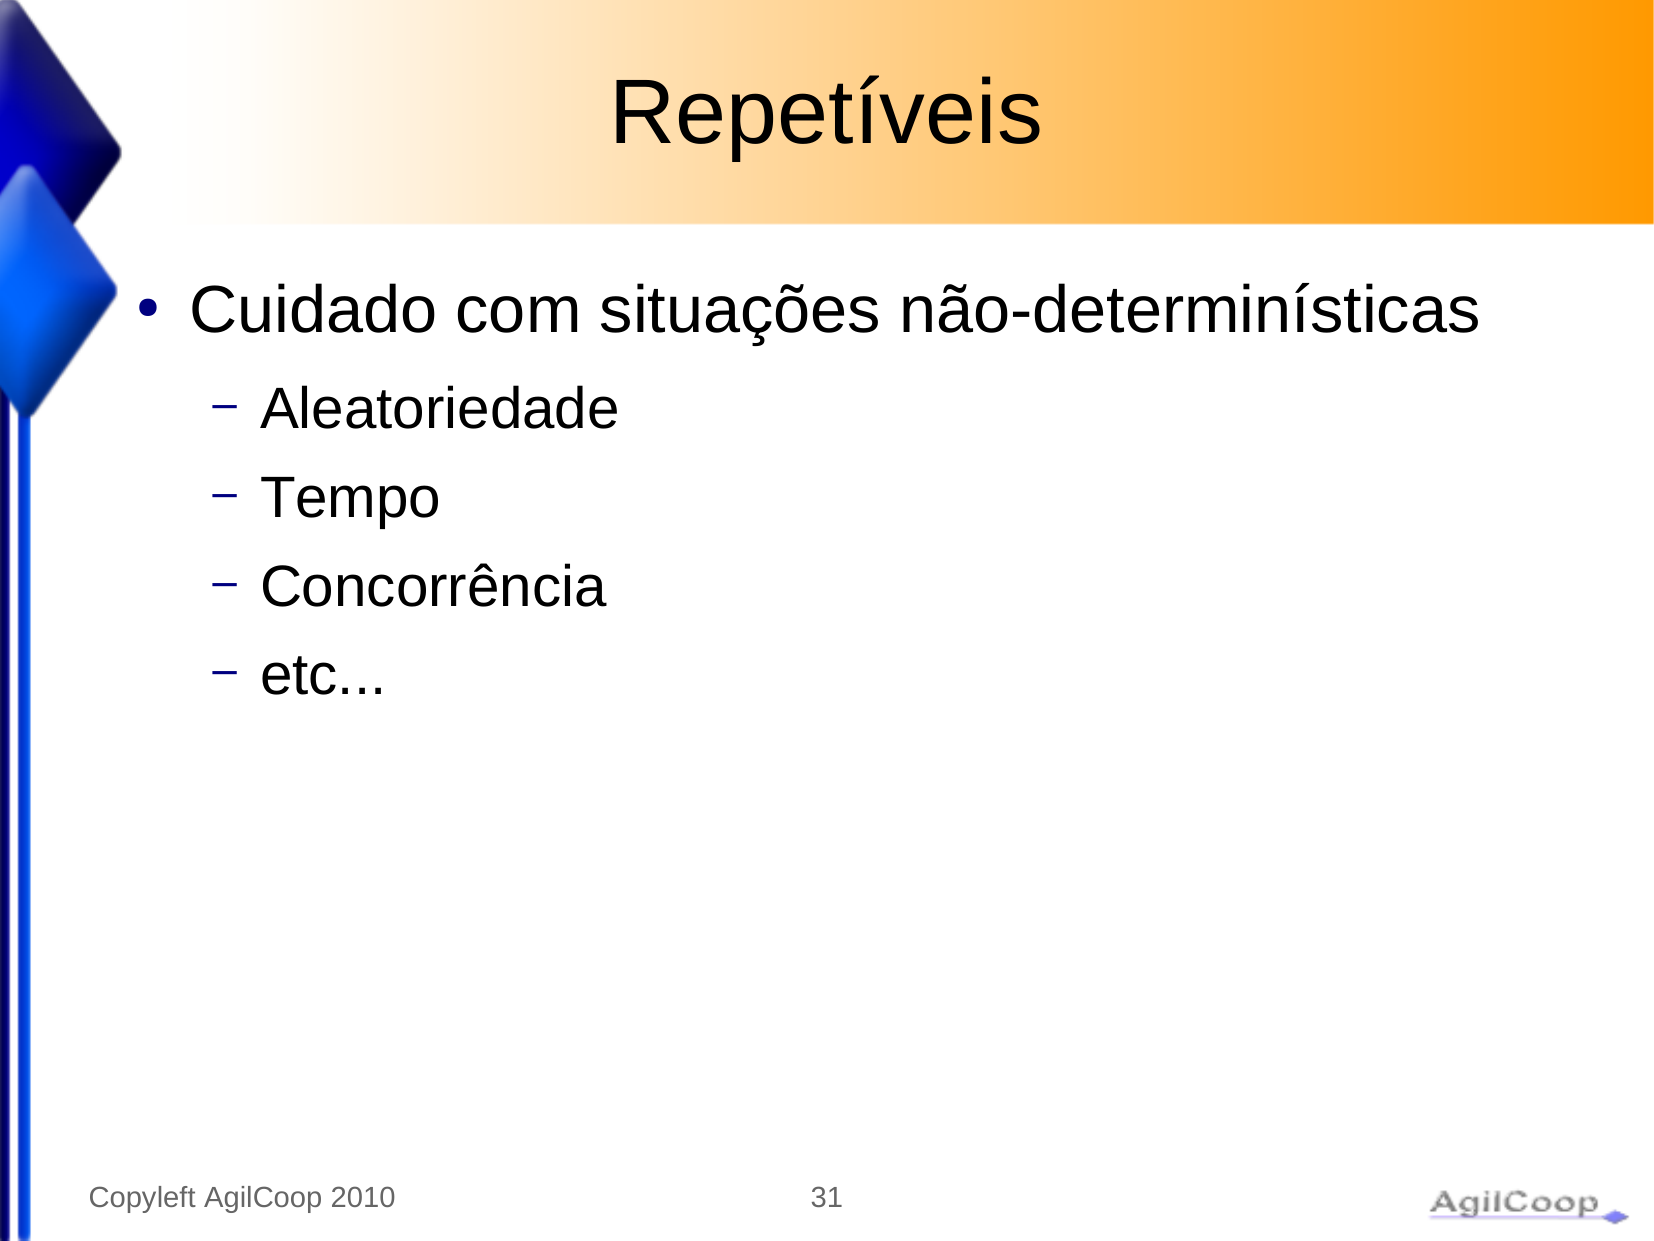

# Repetíveis
Cuidado com situações não-determinísticas
Aleatoriedade
Tempo
Concorrência
etc...
31
Copyleft AgilCoop 2010